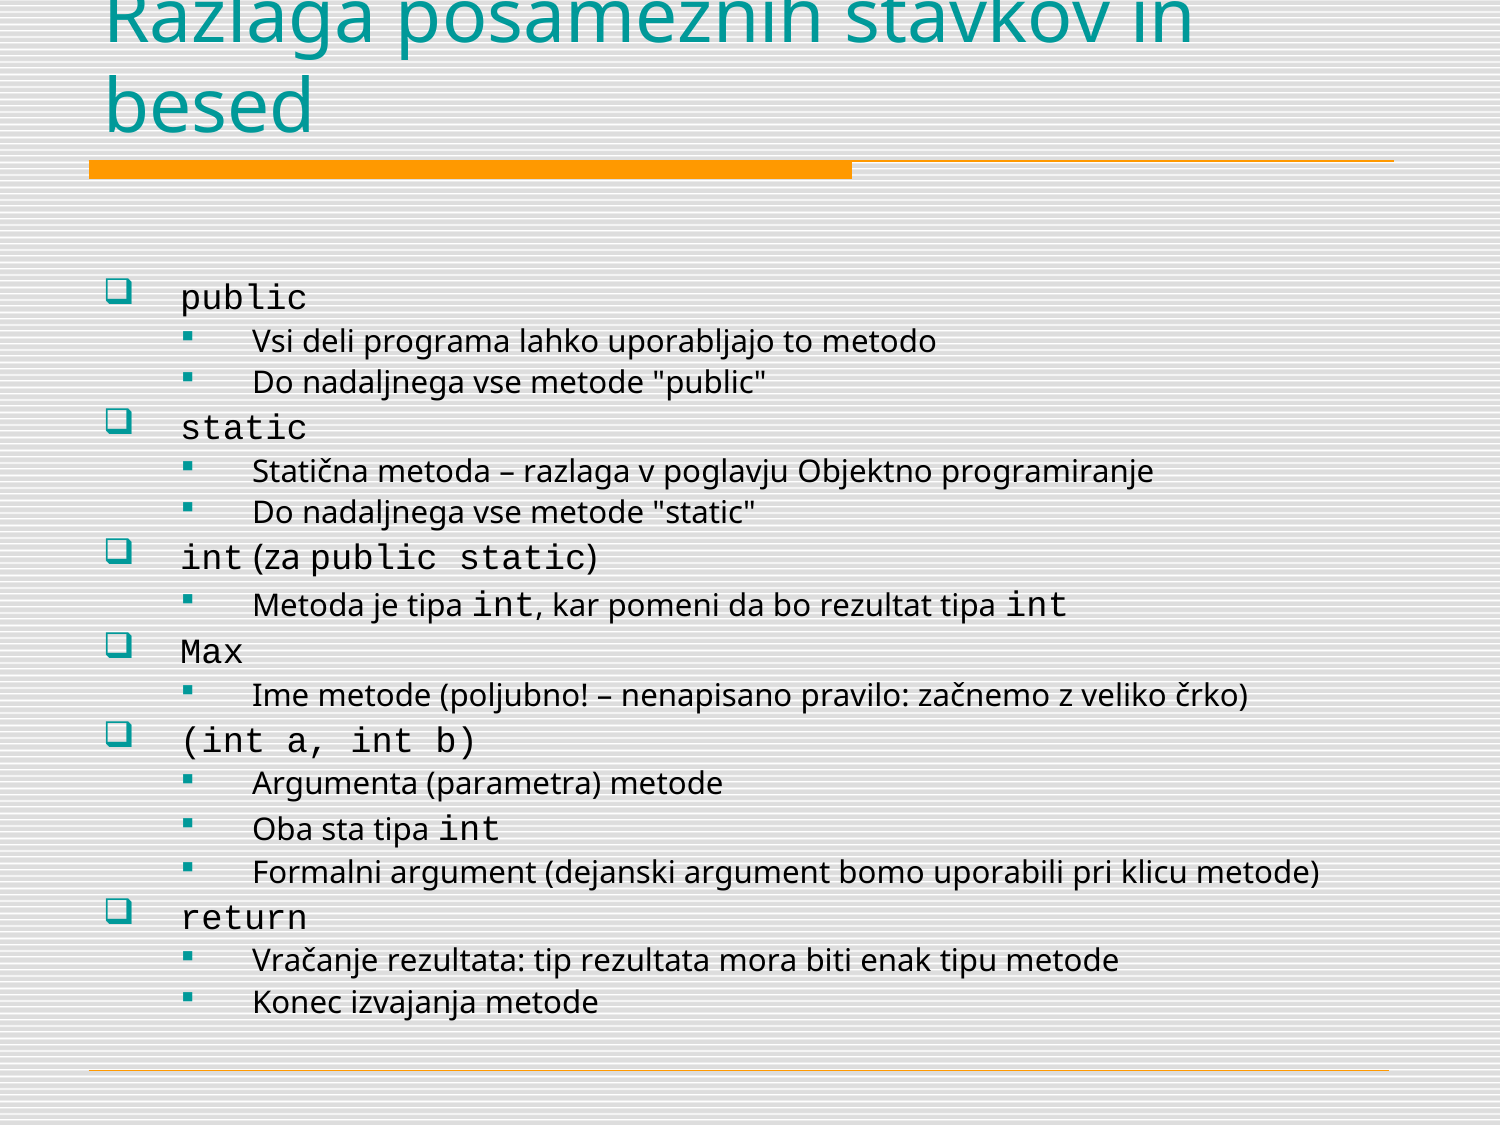

# Razlaga posameznih stavkov in besed
public
Vsi deli programa lahko uporabljajo to metodo
Do nadaljnega vse metode "public"
static
Statična metoda – razlaga v poglavju Objektno programiranje
Do nadaljnega vse metode "static"
int (za public static)
Metoda je tipa int, kar pomeni da bo rezultat tipa int
Max
Ime metode (poljubno! – nenapisano pravilo: začnemo z veliko črko)
(int a, int b)
Argumenta (parametra) metode
Oba sta tipa int
Formalni argument (dejanski argument bomo uporabili pri klicu metode)
return
Vračanje rezultata: tip rezultata mora biti enak tipu metode
Konec izvajanja metode